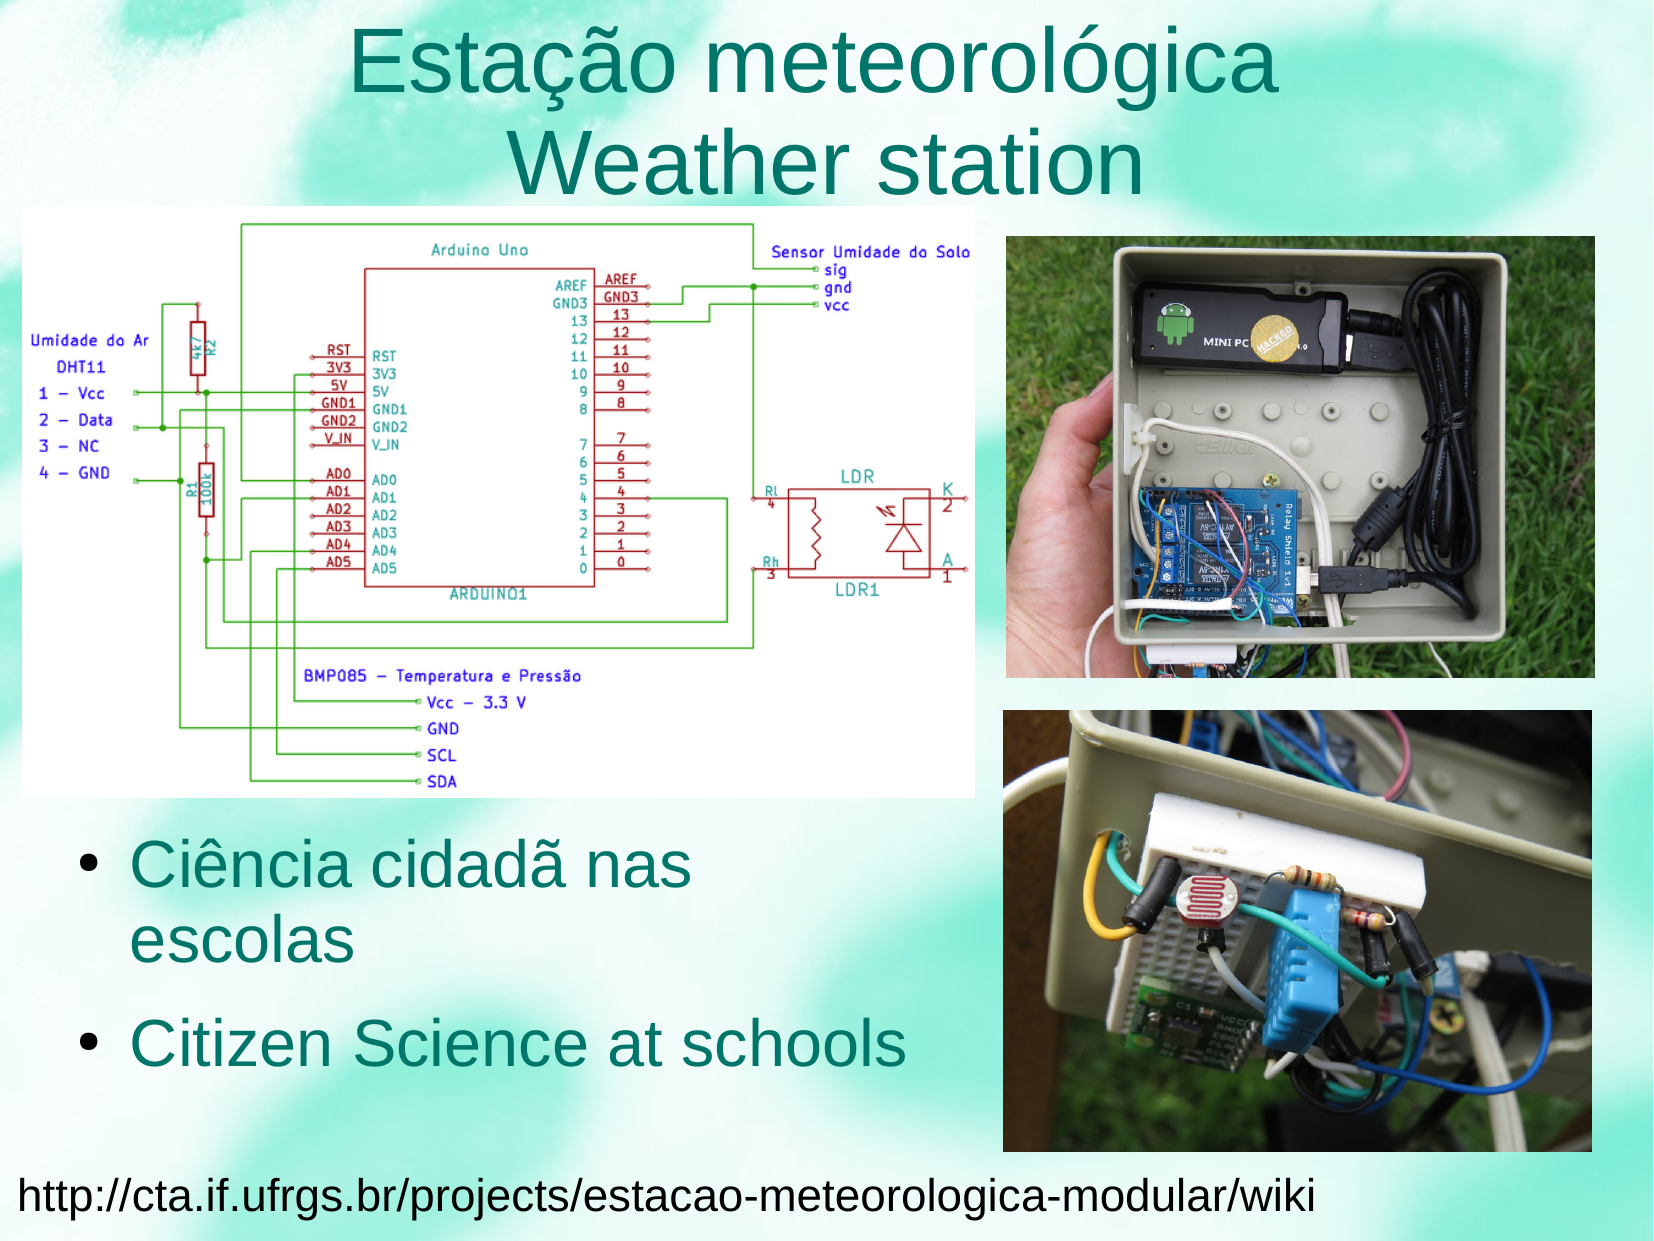

# Estação meteorológica Weather station
Ciência cidadã nas escolas
Citizen Science at schools
http://cta.if.ufrgs.br/projects/estacao-meteorologica-modular/wiki